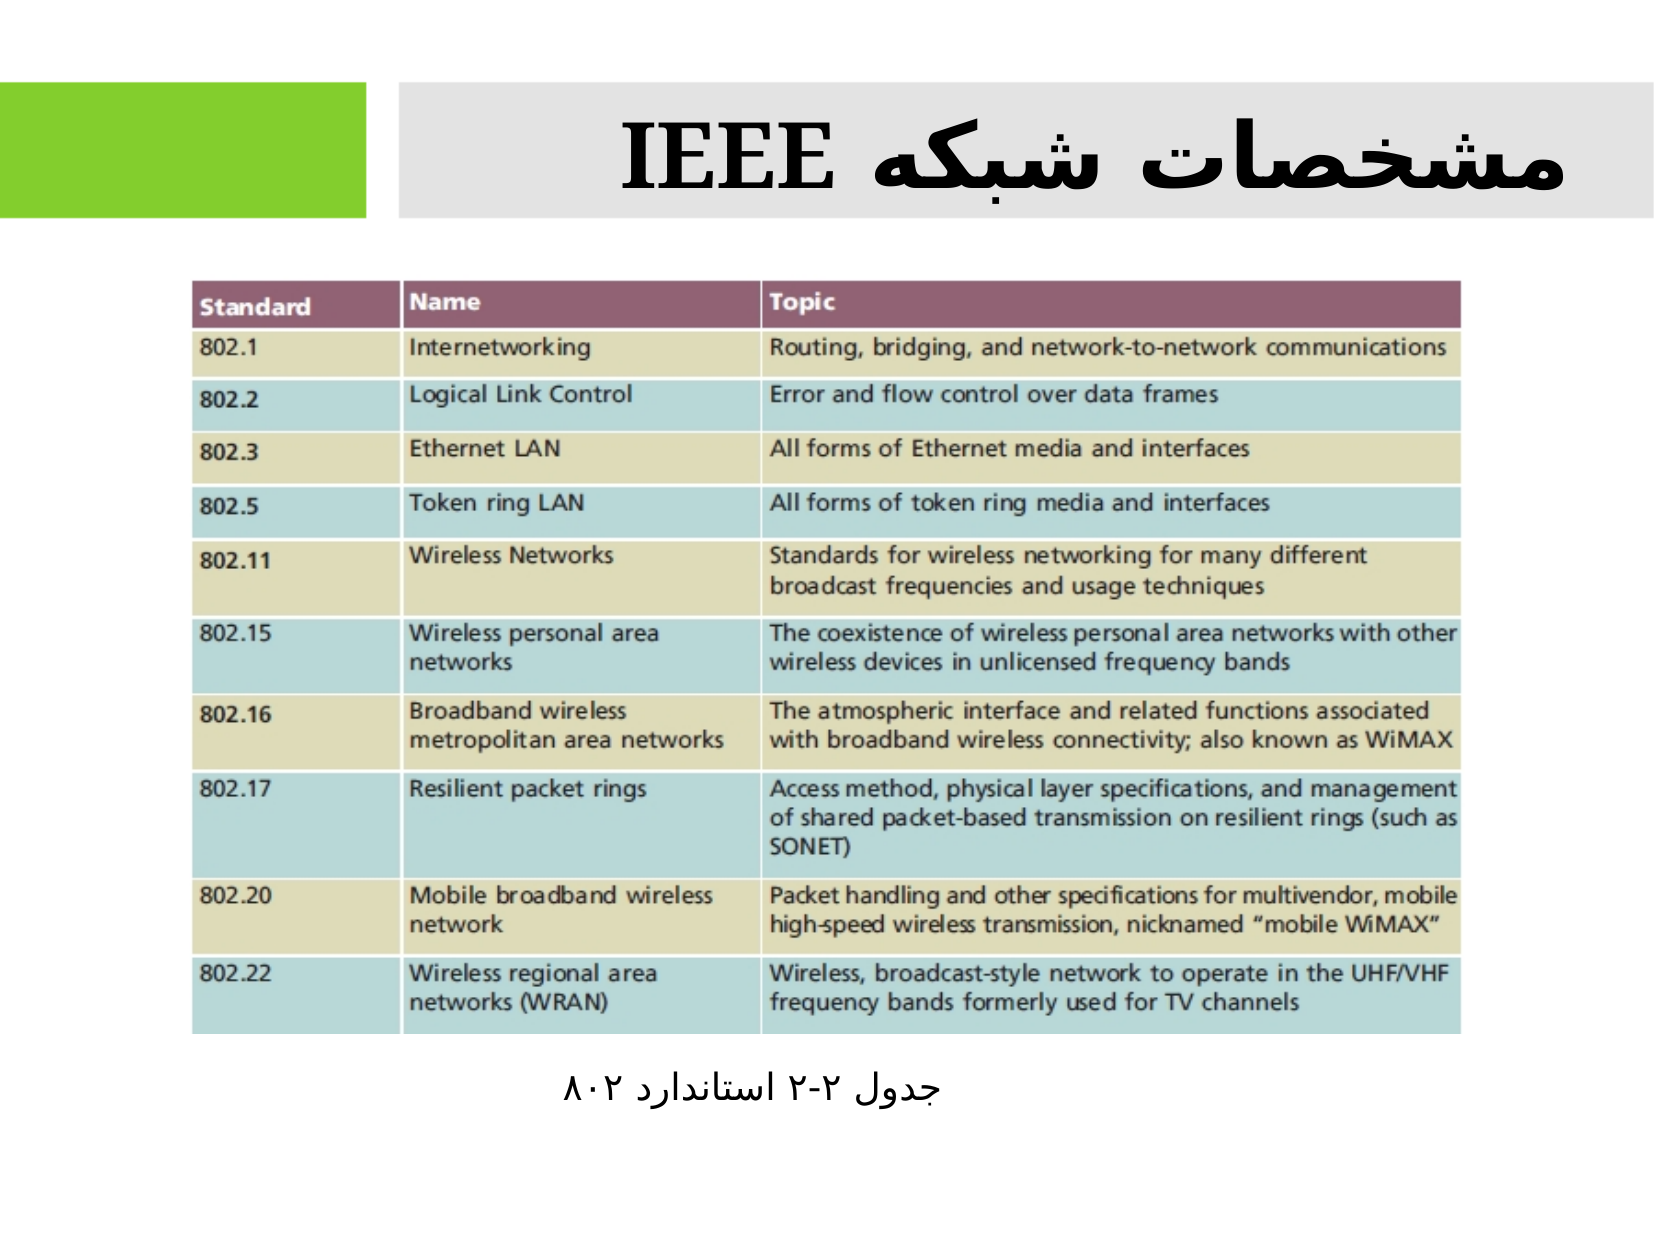

# مشخصات شبکه IEEE
جدول ۲-۲ استاندارد ۸۰۲